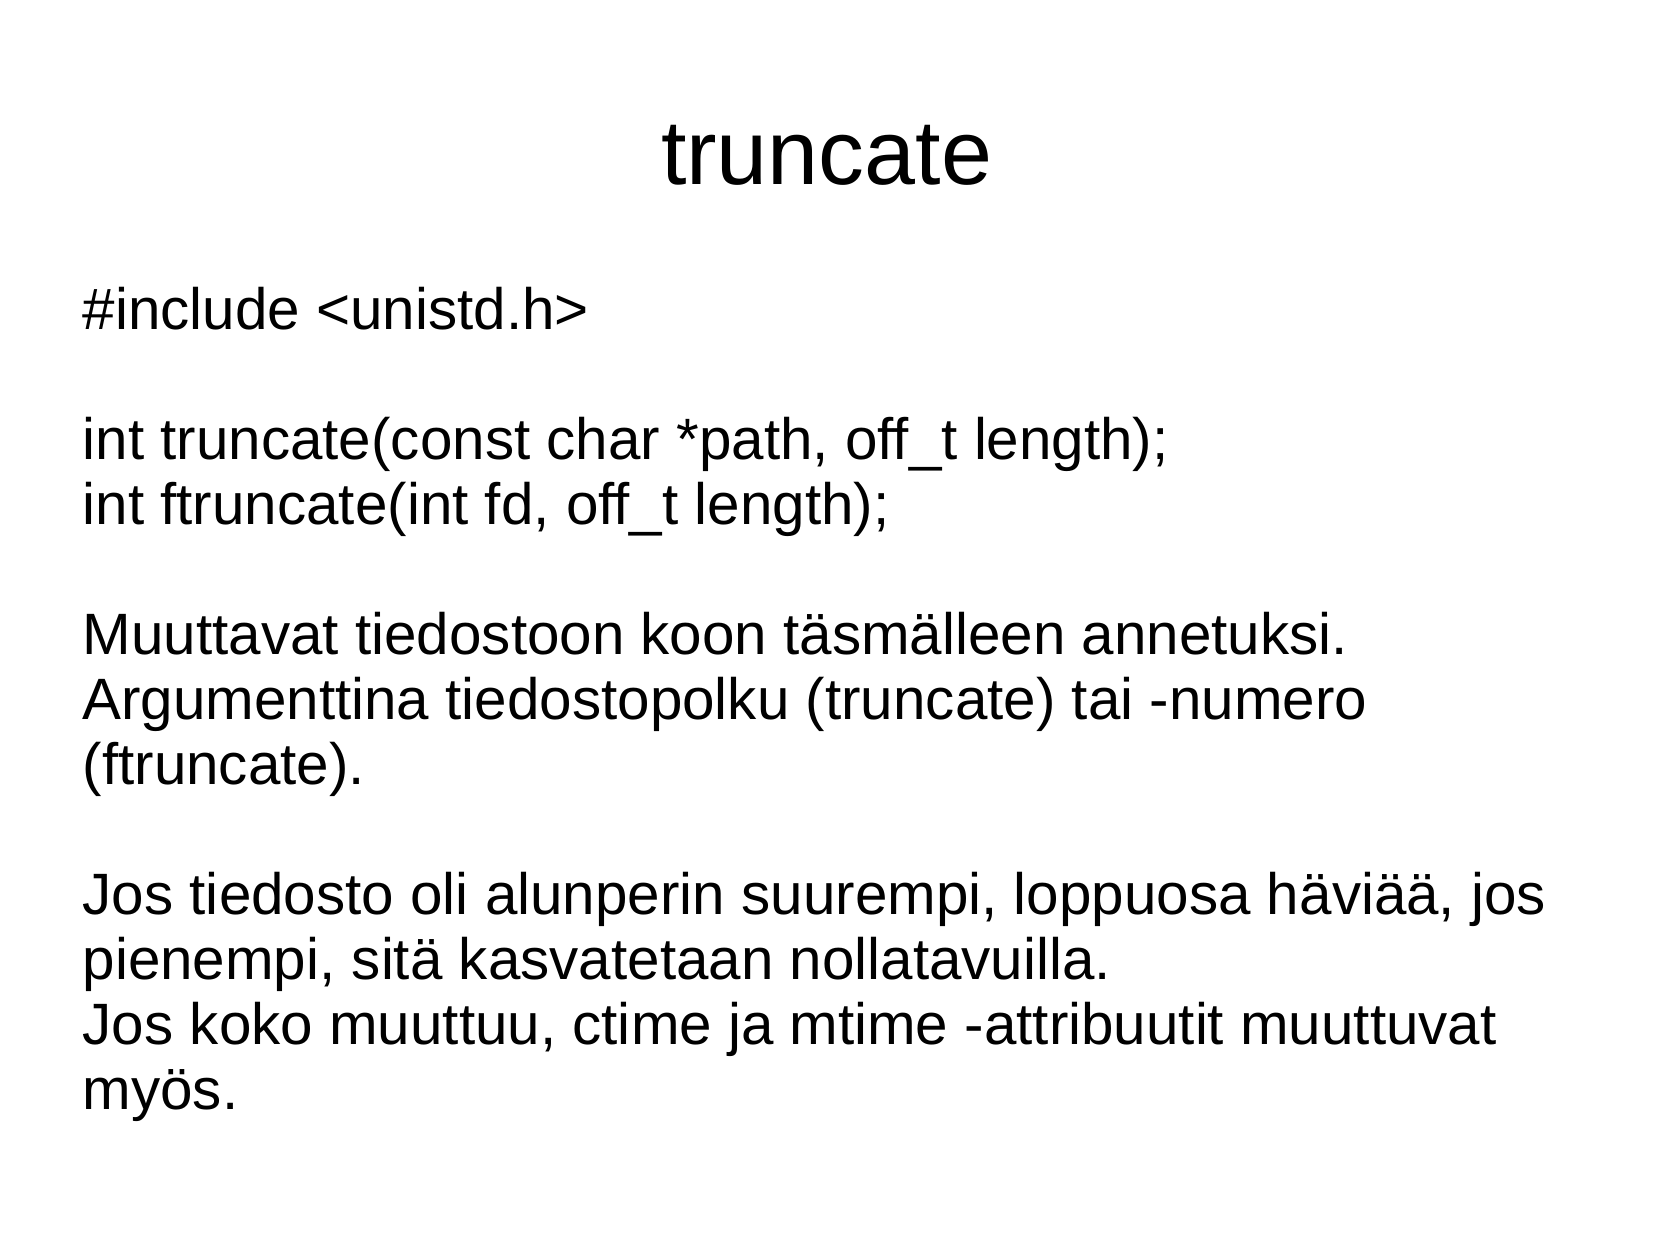

# truncate
#include <unistd.h>
int truncate(const char *path, off_t length);
int ftruncate(int fd, off_t length);
Muuttavat tiedostoon koon täsmälleen annetuksi.
Argumenttina tiedostopolku (truncate) tai -numero (ftruncate).
Jos tiedosto oli alunperin suurempi, loppuosa häviää, jos pienempi, sitä kasvatetaan nollatavuilla.
Jos koko muuttuu, ctime ja mtime -attribuutit muuttuvat myös.